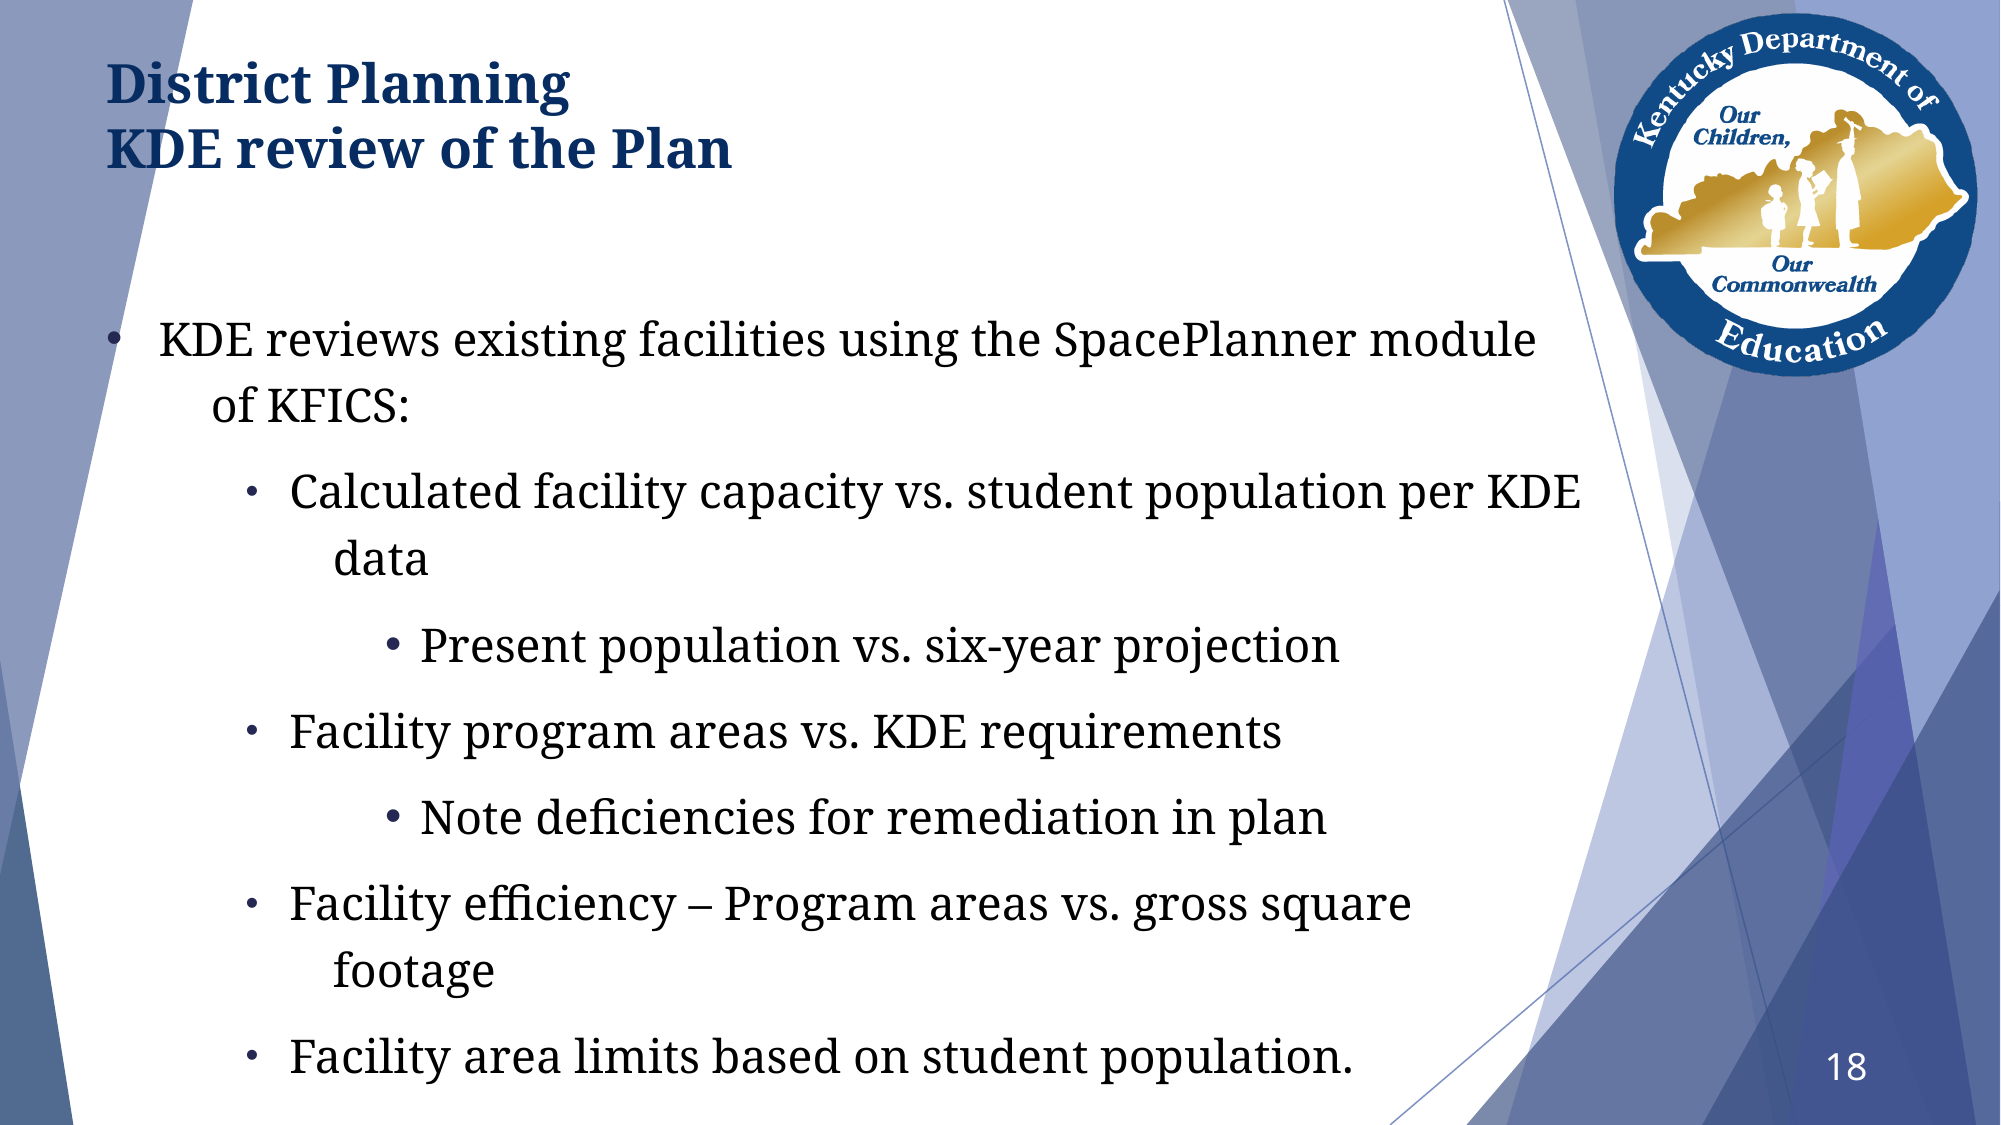

# District Planning KDE review of the Plan
KDE reviews existing facilities using the SpacePlanner module of KFICS:
Calculated facility capacity vs. student population per KDE data
Present population vs. six-year projection
Facility program areas vs. KDE requirements
Note deficiencies for remediation in plan
Facility efficiency – Program areas vs. gross square footage
Facility area limits based on student population.